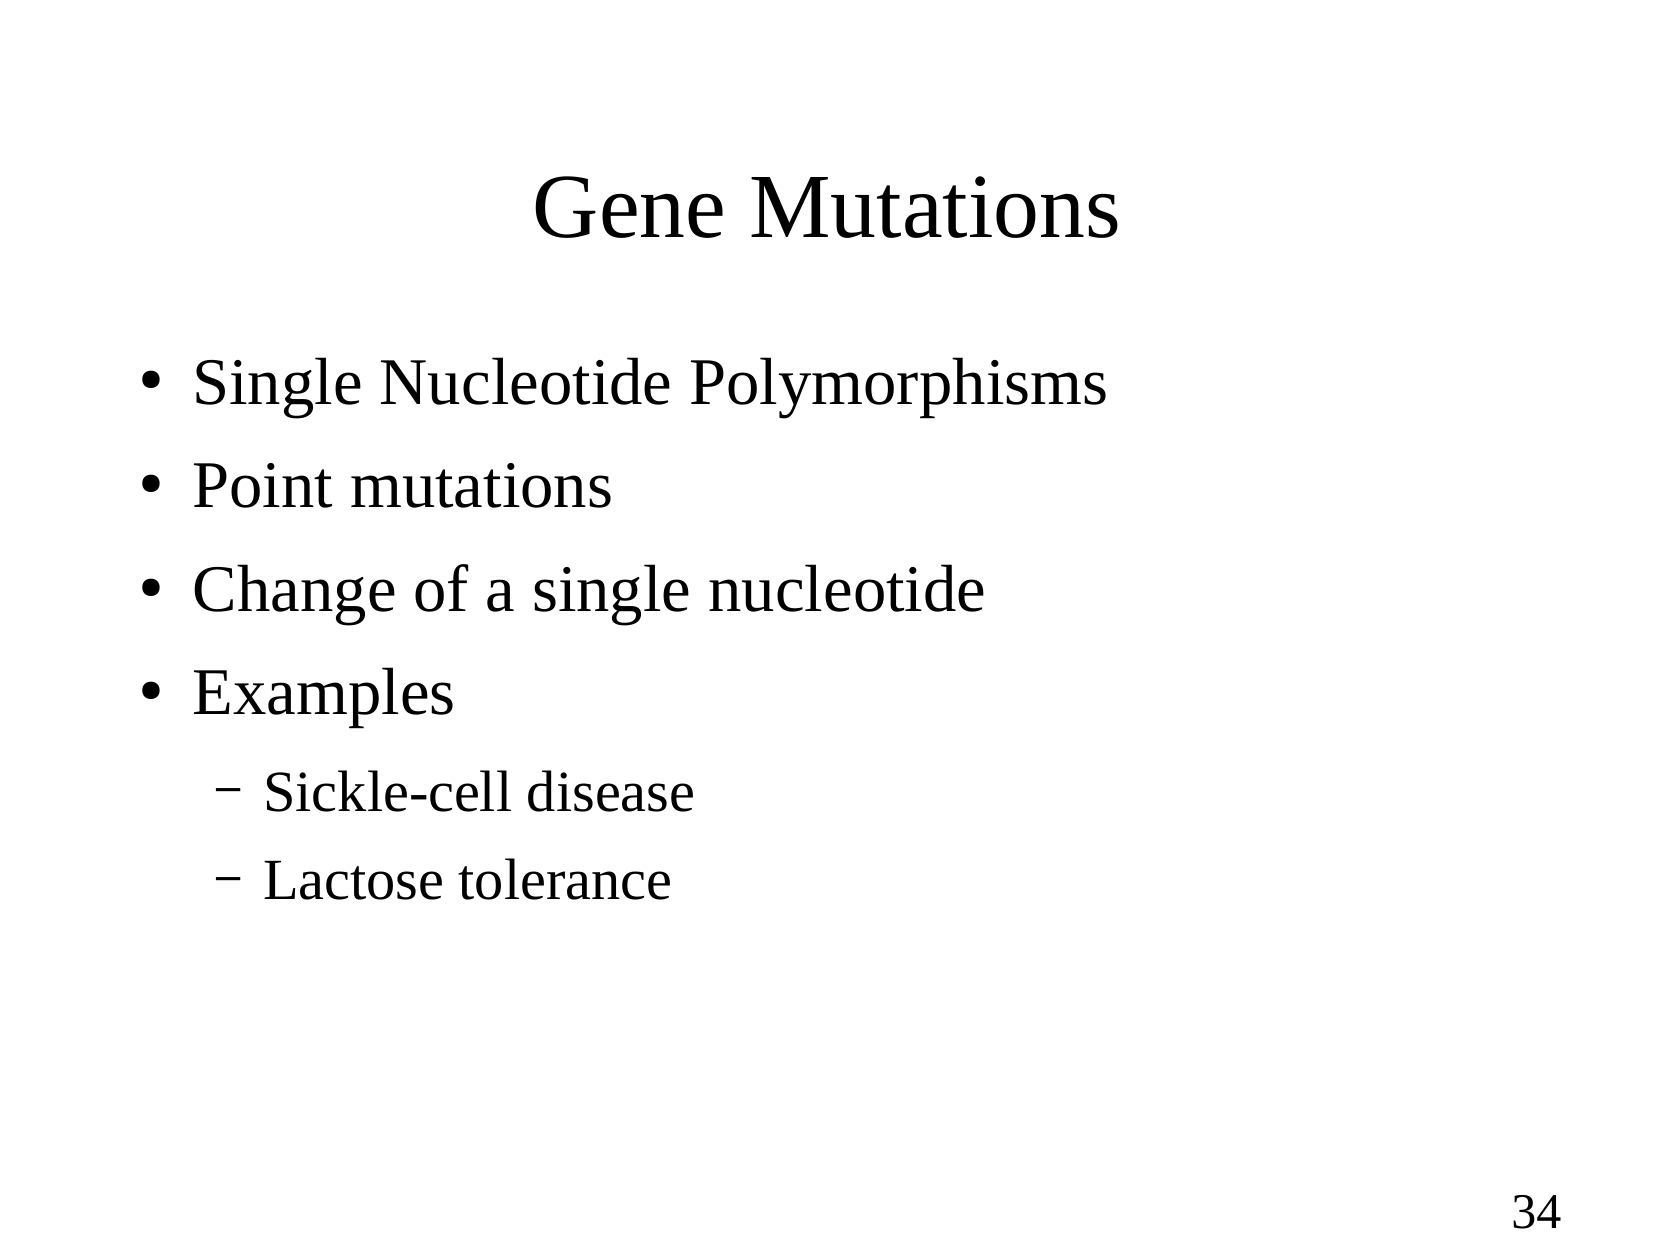

# Gene Mutations
Single Nucleotide Polymorphisms
Point mutations
Change of a single nucleotide
Examples
Sickle-cell disease
Lactose tolerance